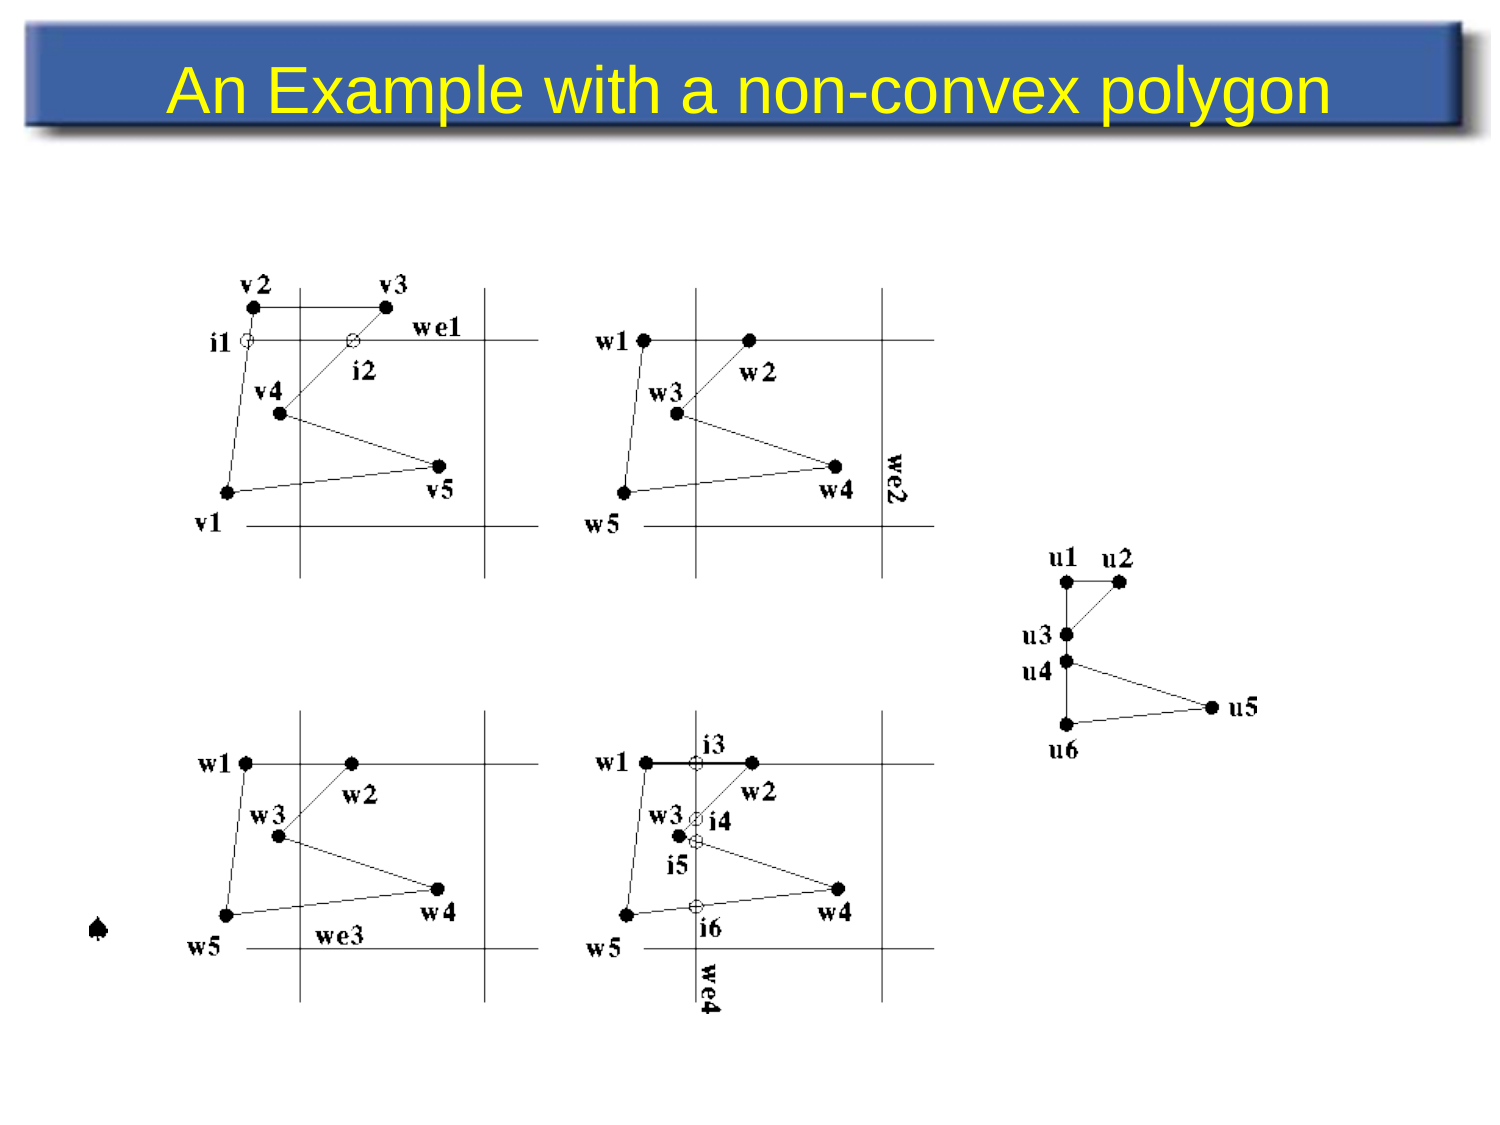

# An Example with a non-convex polygon